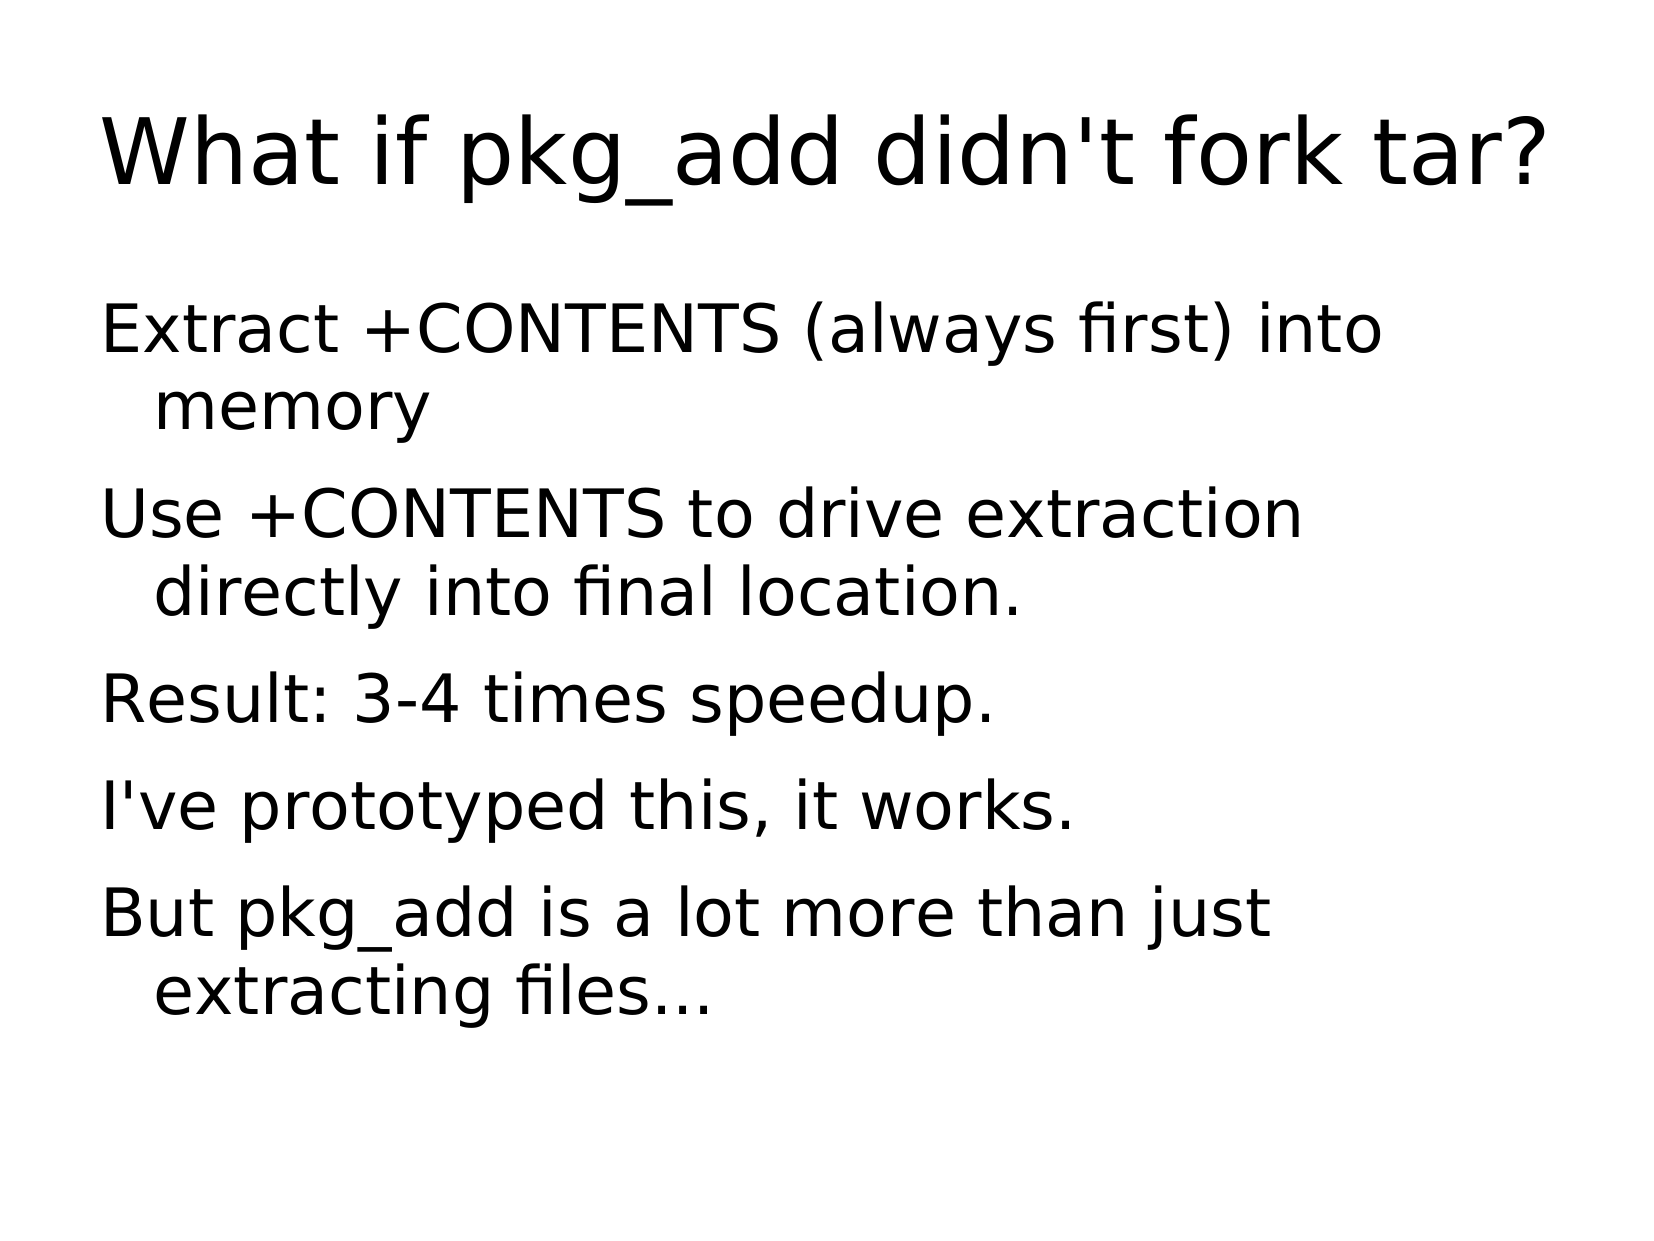

# What if pkg_add didn't fork tar?
Extract +CONTENTS (always first) into memory
Use +CONTENTS to drive extraction directly into final location.
Result: 3-4 times speedup.
I've prototyped this, it works.
But pkg_add is a lot more than just extracting files...